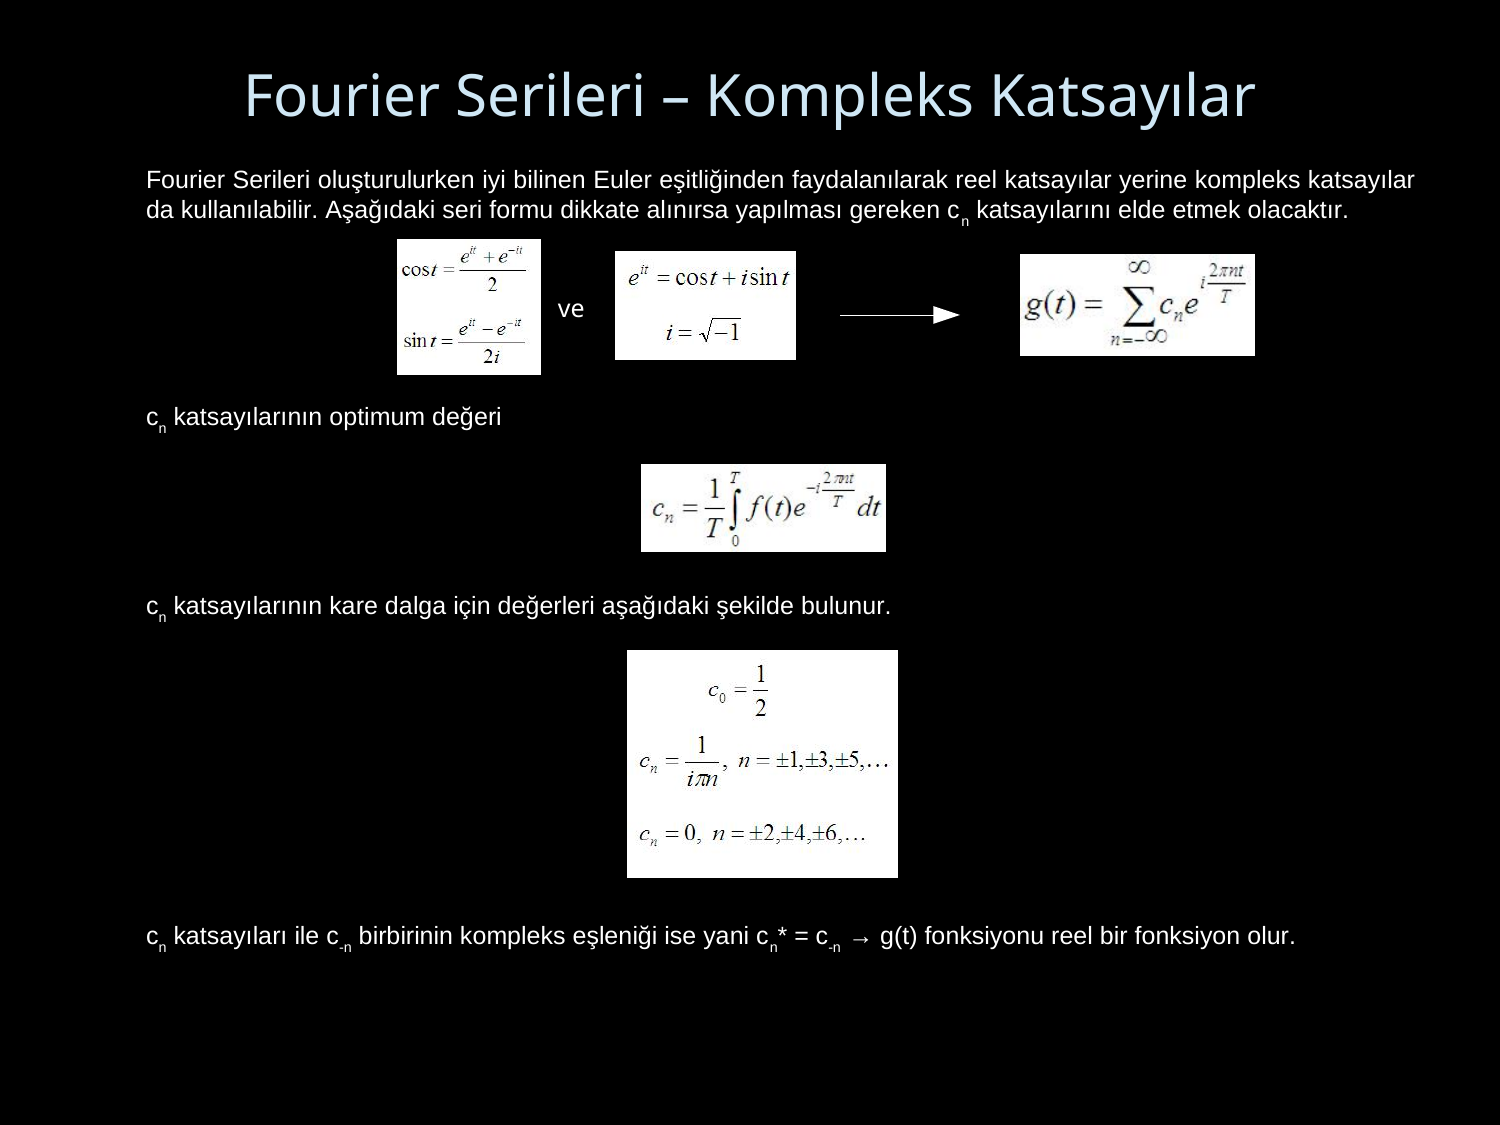

# Fourier Serileri – Kompleks Katsayılar
Fourier Serileri oluşturulurken iyi bilinen Euler eşitliğinden faydalanılarak reel katsayılar yerine kompleks katsayılar da kullanılabilir. Aşağıdaki seri formu dikkate alınırsa yapılması gereken cn katsayılarını elde etmek olacaktır.
ve
cn katsayılarının optimum değeri
cn katsayılarının kare dalga için değerleri aşağıdaki şekilde bulunur.
cn katsayıları ile c-n birbirinin kompleks eşleniği ise yani cn* = c-n → g(t) fonksiyonu reel bir fonksiyon olur.